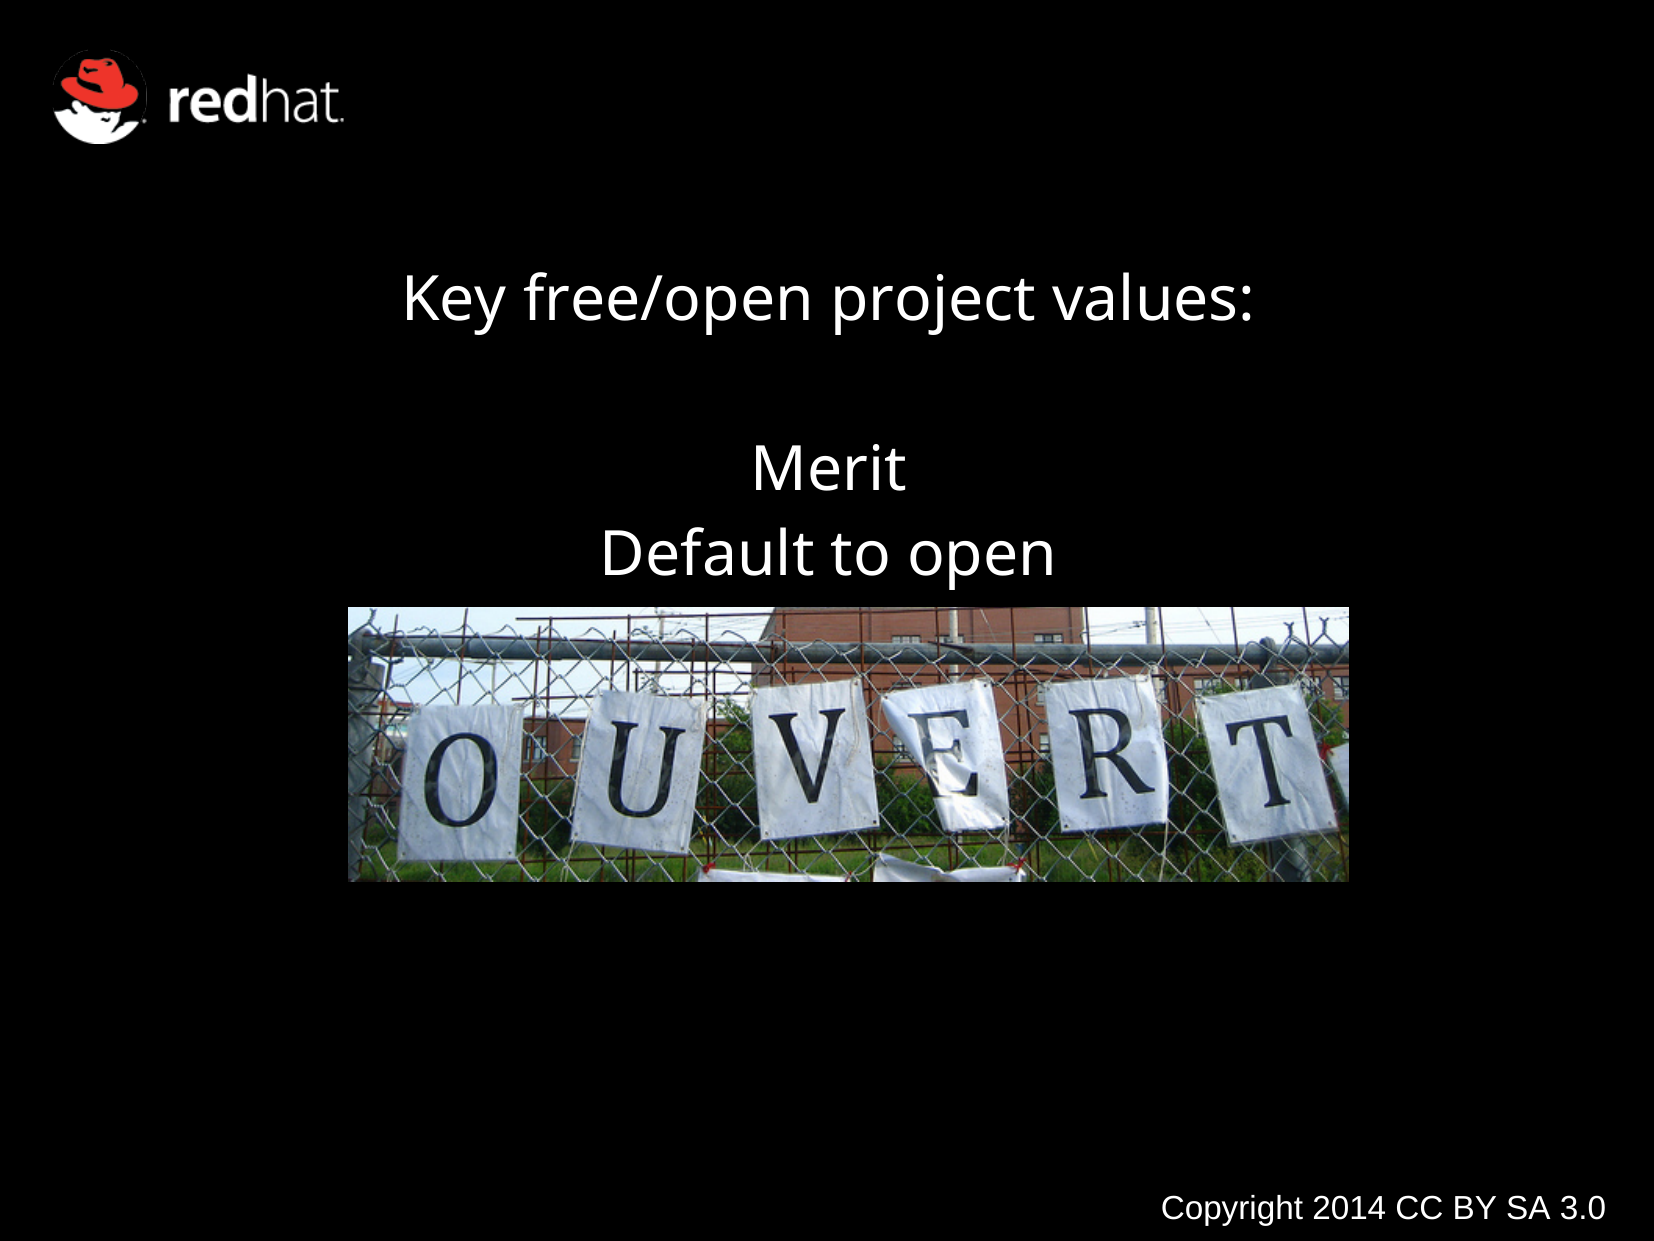

Key free/open project values:
Merit
Default to open